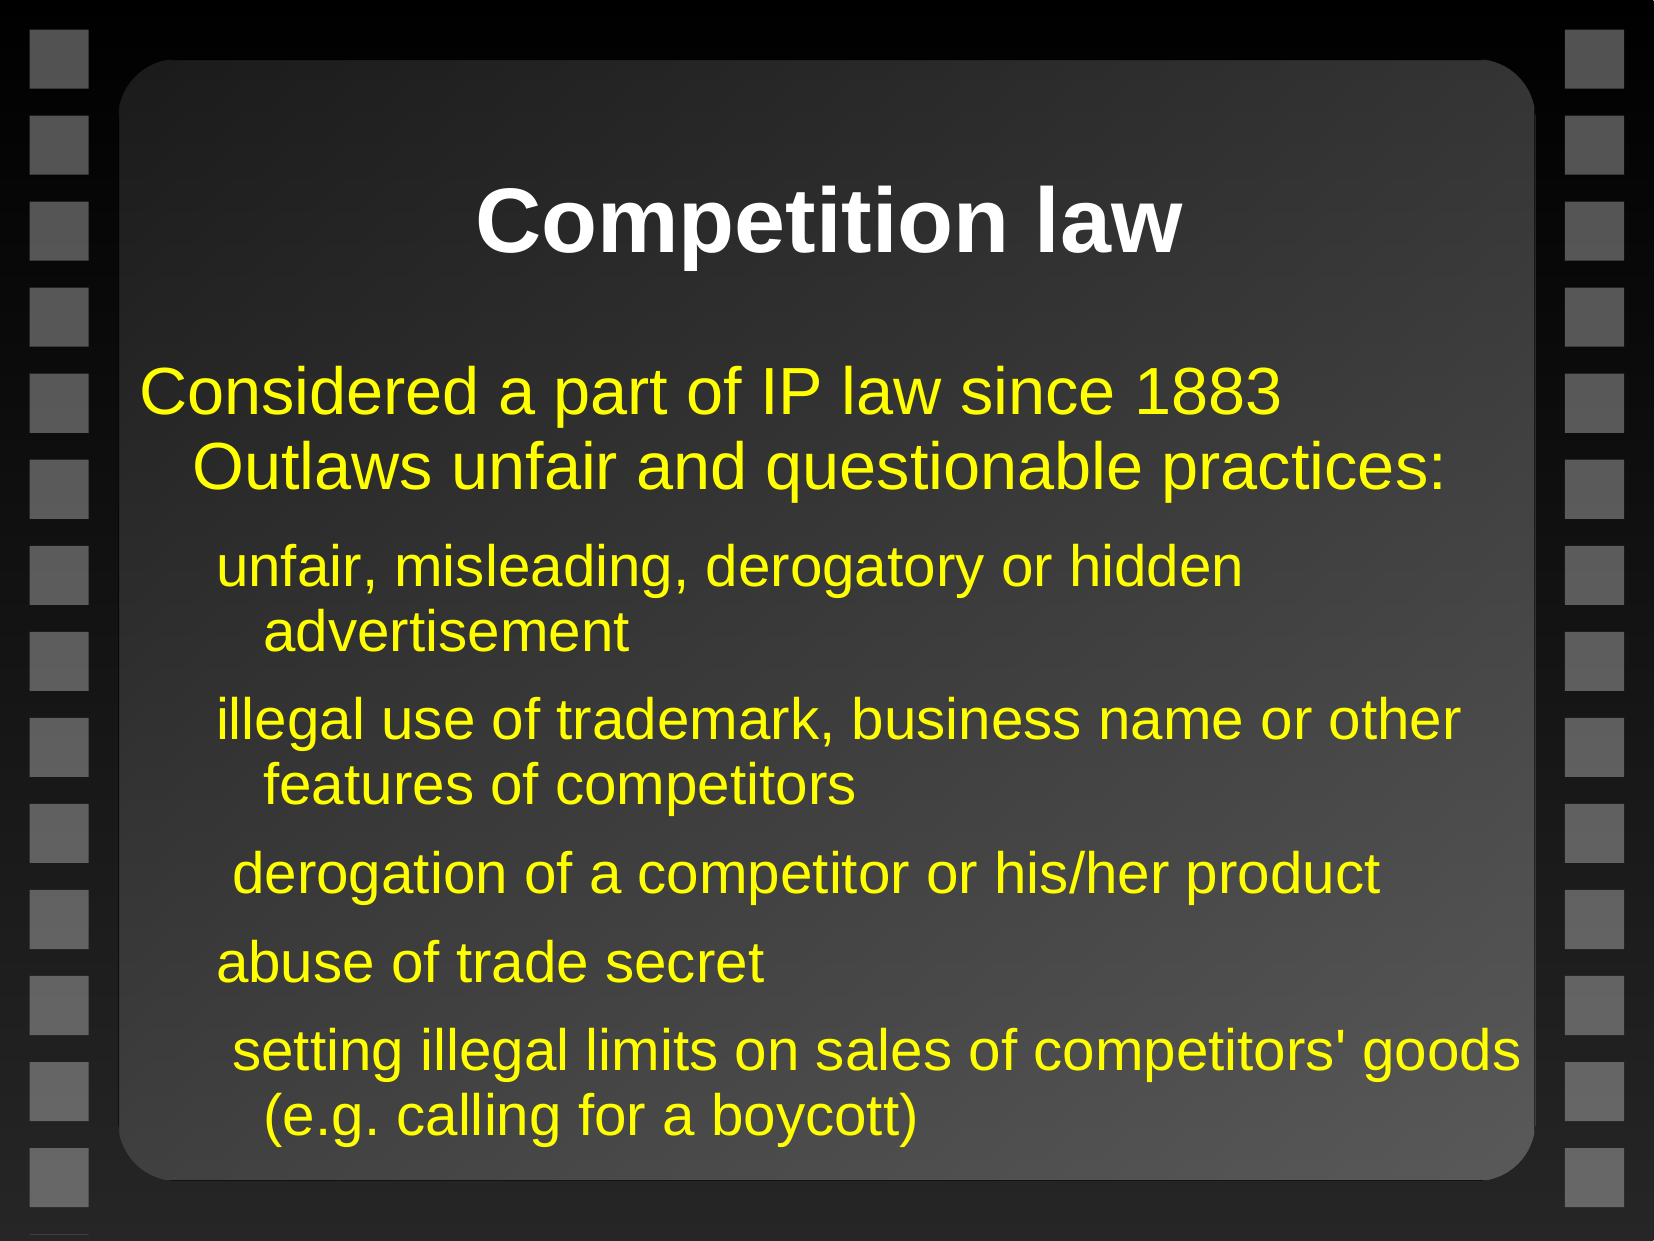

# Competition law
Considered a part of IP law since 1883 Outlaws unfair and questionable practices:
unfair, misleading, derogatory or hidden advertisement
illegal use of trademark, business name or other features of competitors
 derogation of a competitor or his/her product
abuse of trade secret
 setting illegal limits on sales of competitors' goods (e.g. calling for a boycott)